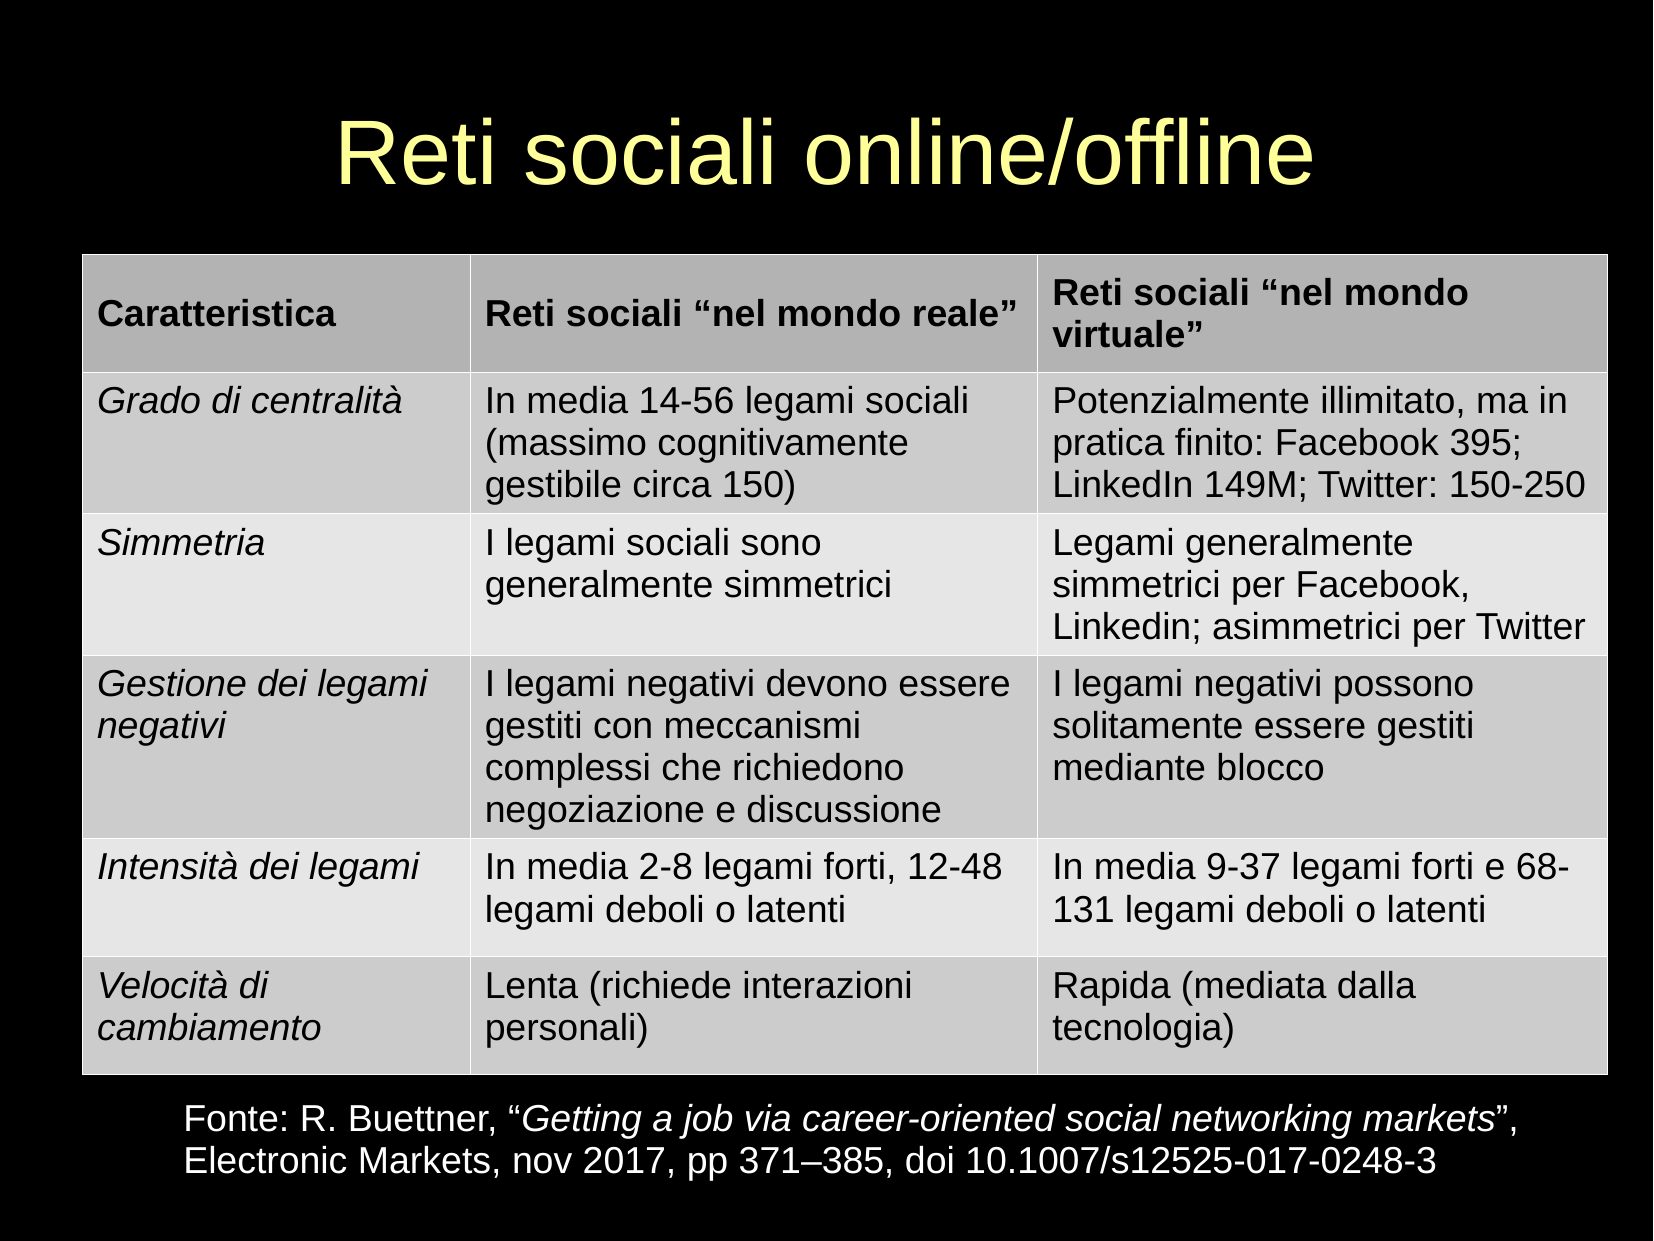

# Reti sociali online/offline
| Caratteristica | Reti sociali “nel mondo reale” | Reti sociali “nel mondo virtuale” |
| --- | --- | --- |
| Grado di centralità | In media 14-56 legami sociali (massimo cognitivamente gestibile circa 150) | Potenzialmente illimitato, ma in pratica finito: Facebook 395; LinkedIn 149M; Twitter: 150-250 |
| Simmetria | I legami sociali sono generalmente simmetrici | Legami generalmente simmetrici per Facebook, Linkedin; asimmetrici per Twitter |
| Gestione dei legami negativi | I legami negativi devono essere gestiti con meccanismi complessi che richiedono negoziazione e discussione | I legami negativi possono solitamente essere gestiti mediante blocco |
| Intensità dei legami | In media 2-8 legami forti, 12-48 legami deboli o latenti | In media 9-37 legami forti e 68-131 legami deboli o latenti |
| Velocità di cambiamento | Lenta (richiede interazioni personali) | Rapida (mediata dalla tecnologia) |
Fonte: R. Buettner, “Getting a job via career-oriented social networking markets”, Electronic Markets, nov 2017, pp 371–385, doi 10.1007/s12525-017-0248-3